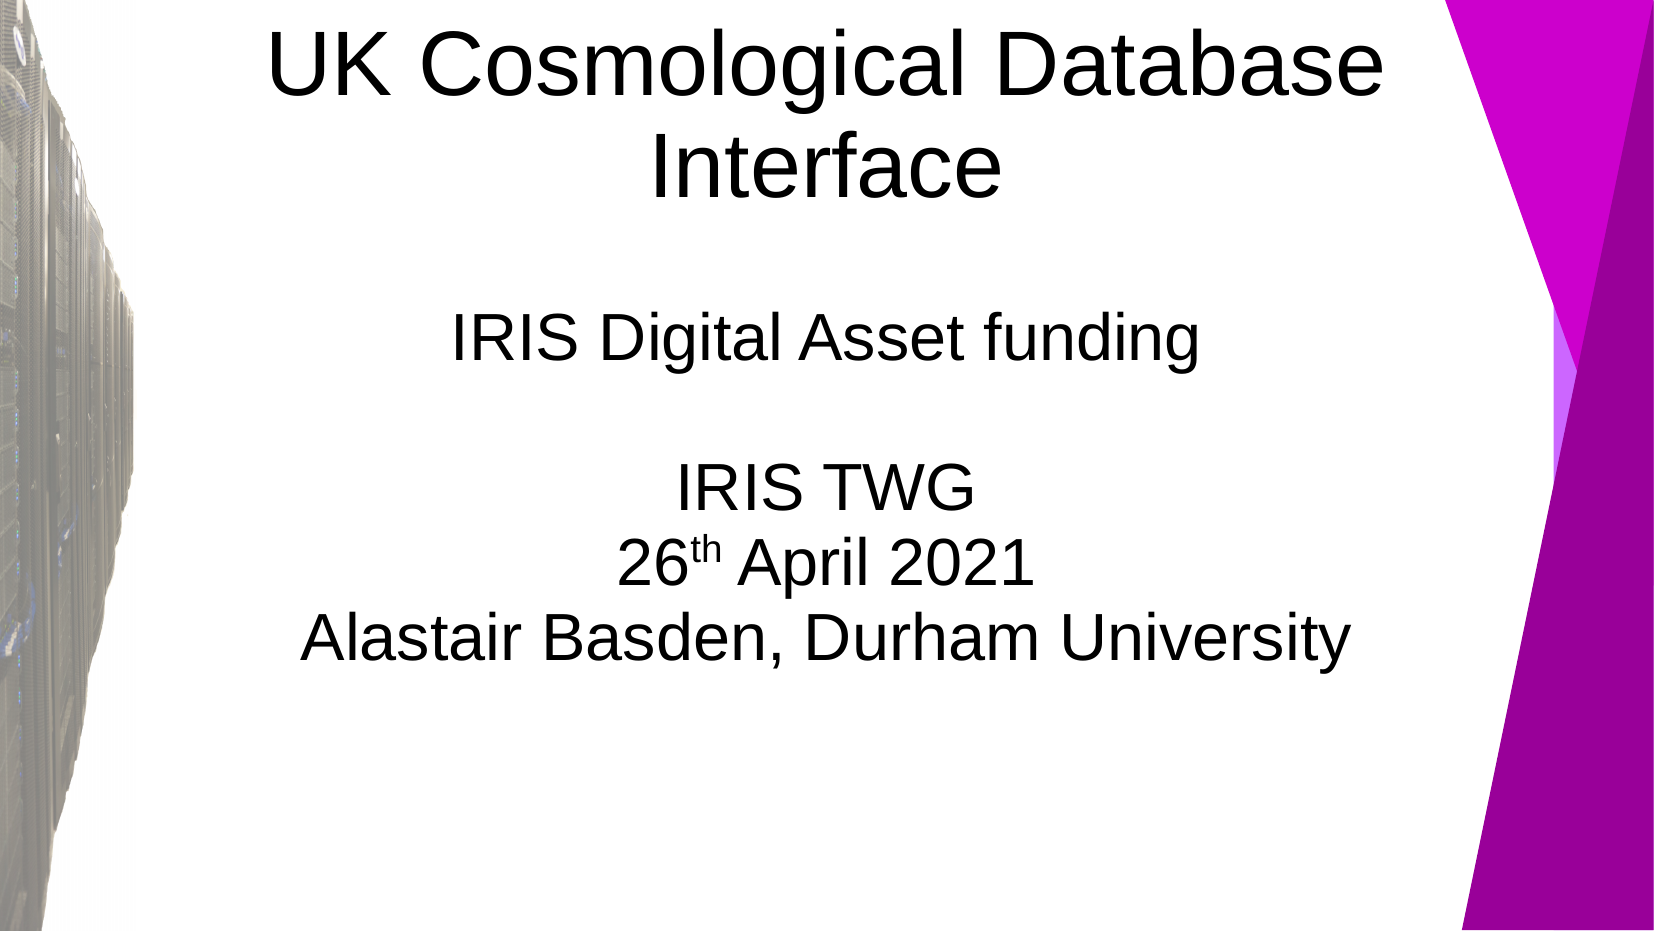

# UK Cosmological Database Interface
IRIS Digital Asset funding
IRIS TWG
26th April 2021
Alastair Basden, Durham University